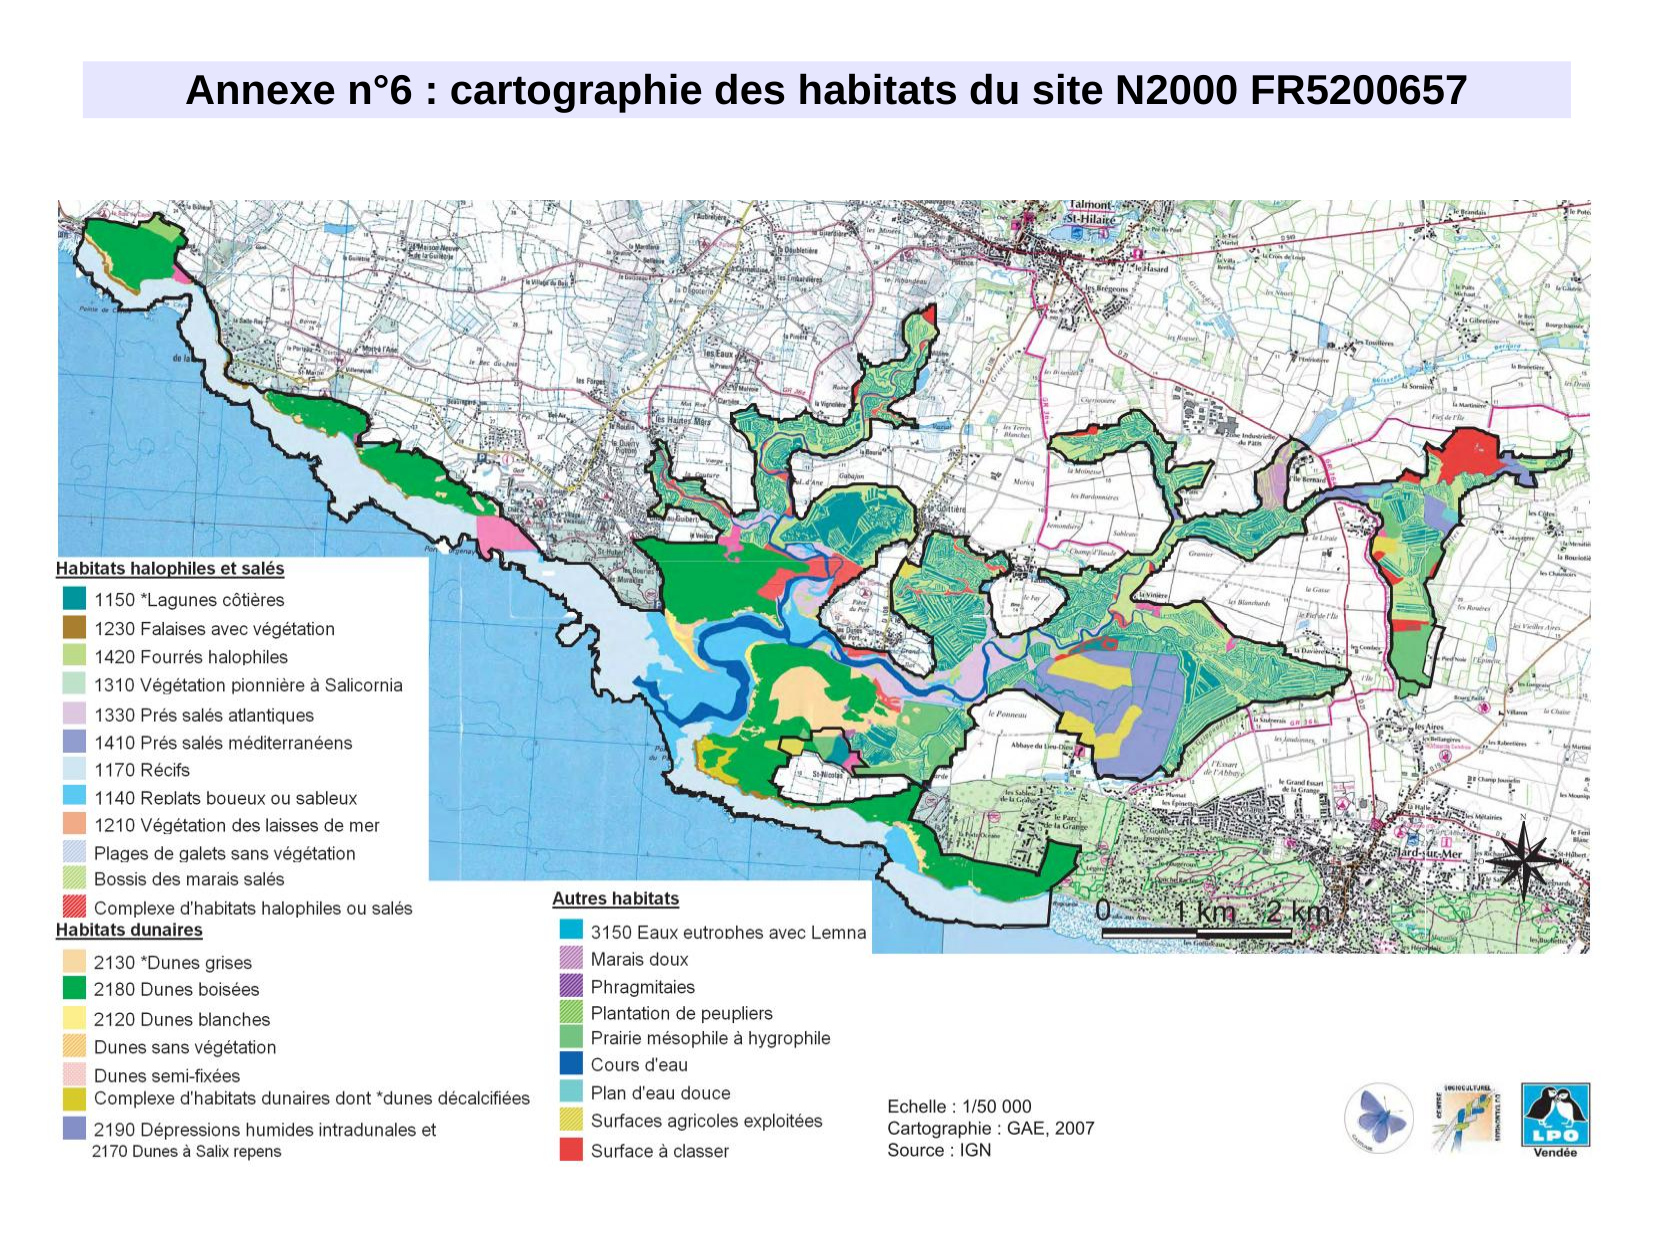

# Annexe n°6 : cartographie des habitats du site N2000 FR5200657